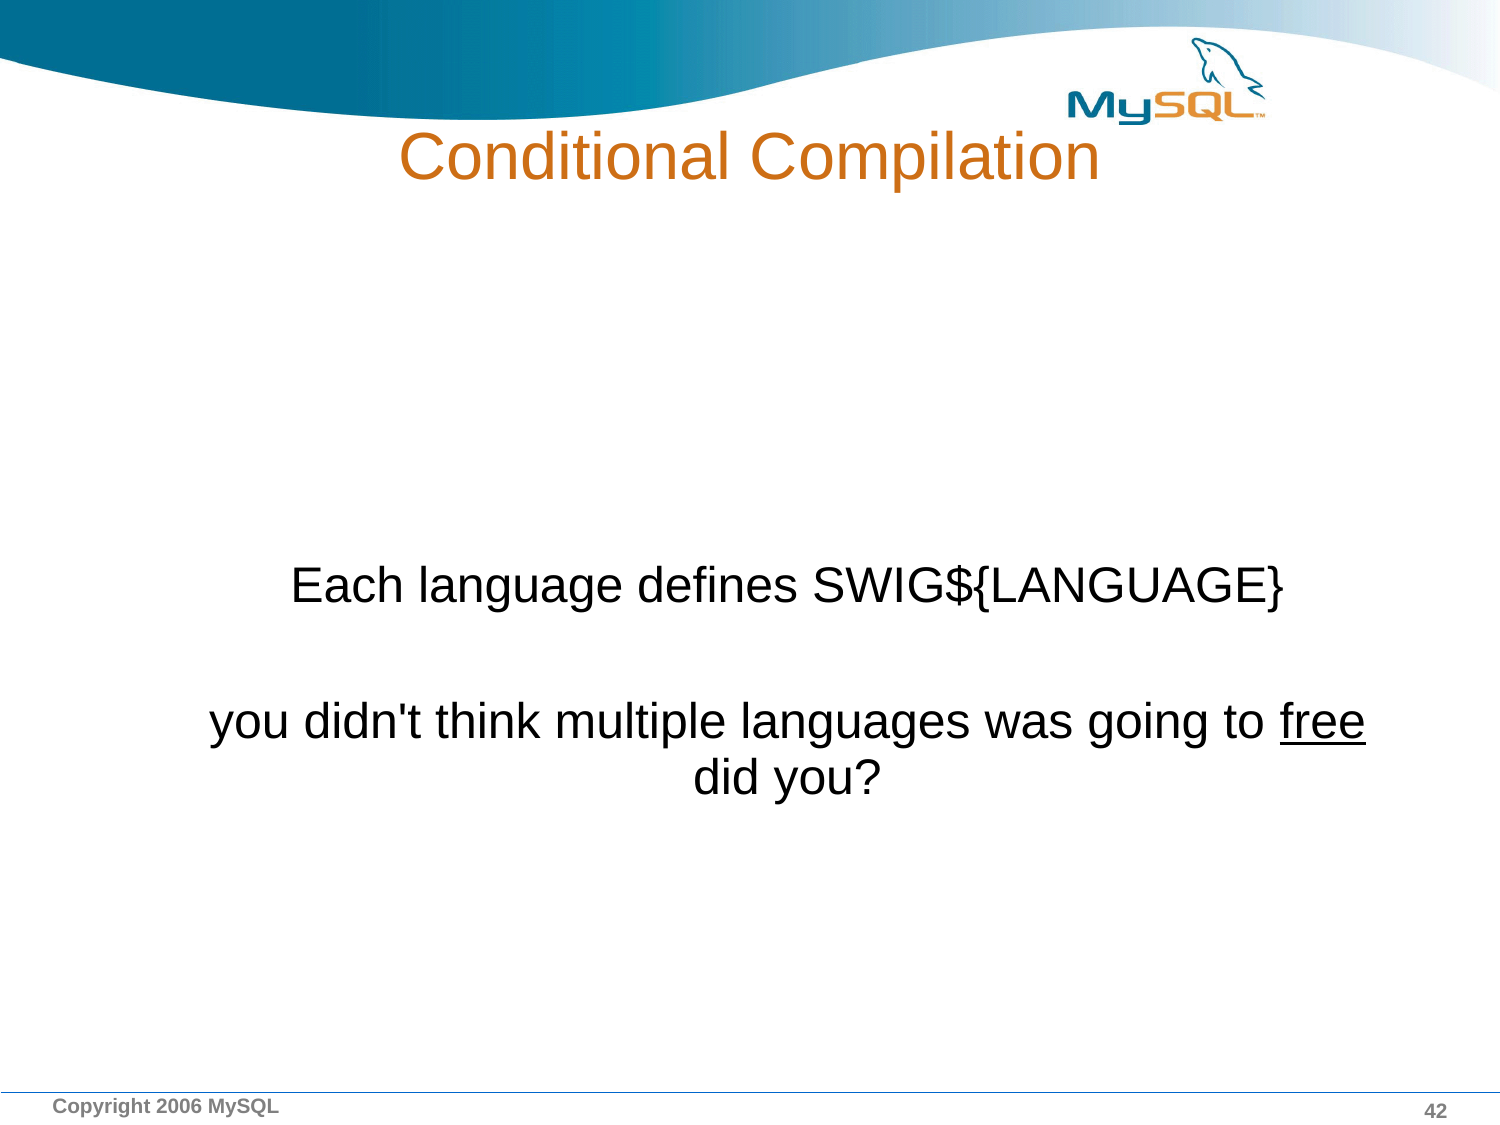

# Conditional Compilation
Each language defines SWIG${LANGUAGE}
you didn't think multiple languages was going to free did you?